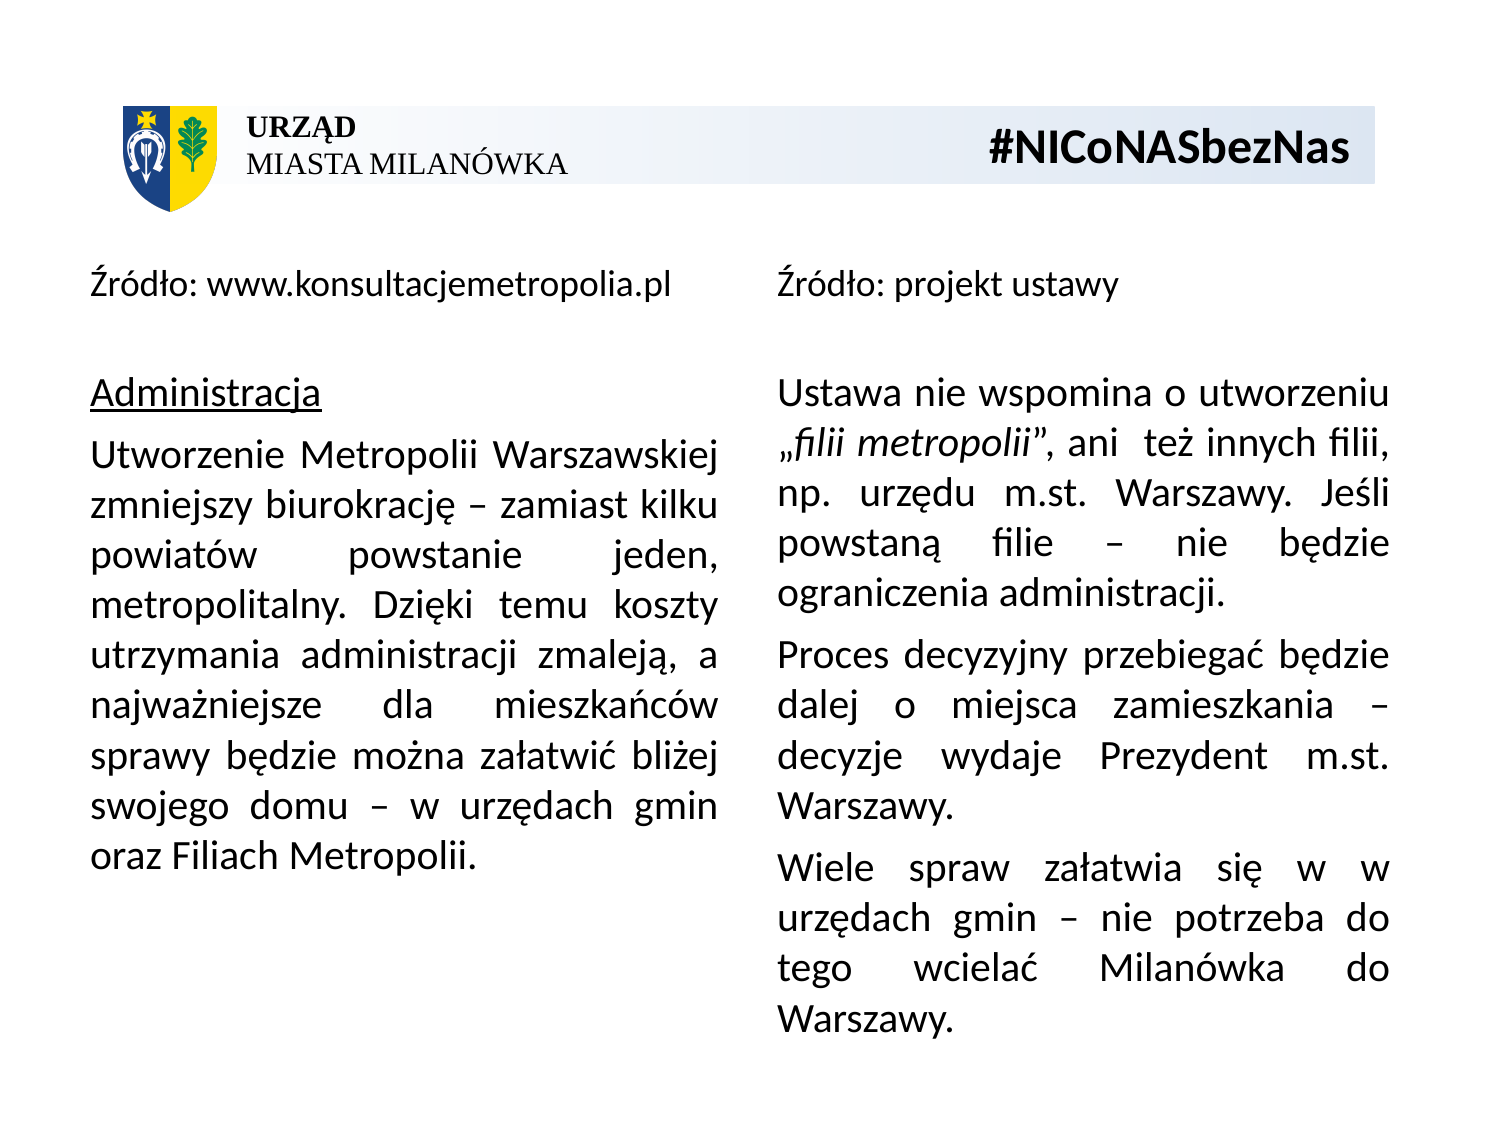

Urząd
Miasta Milanówka
#NICoNASbezNas
# Źródło: www.konsultacjemetropolia.pl
Źródło: projekt ustawy
Administracja
Utworzenie Metropolii Warszawskiej zmniejszy biurokrację – zamiast kilku powiatów powstanie jeden, metropolitalny. Dzięki temu koszty utrzymania administracji zmaleją, a najważniejsze dla mieszkańców sprawy będzie można załatwić bliżej swojego domu – w urzędach gmin oraz Filiach Metropolii.
Ustawa nie wspomina o utworzeniu „filii metropolii”, ani też innych filii, np. urzędu m.st. Warszawy. Jeśli powstaną filie – nie będzie ograniczenia administracji.
Proces decyzyjny przebiegać będzie dalej o miejsca zamieszkania – decyzje wydaje Prezydent m.st. Warszawy.
Wiele spraw załatwia się w w urzędach gmin – nie potrzeba do tego wcielać Milanówka do Warszawy.